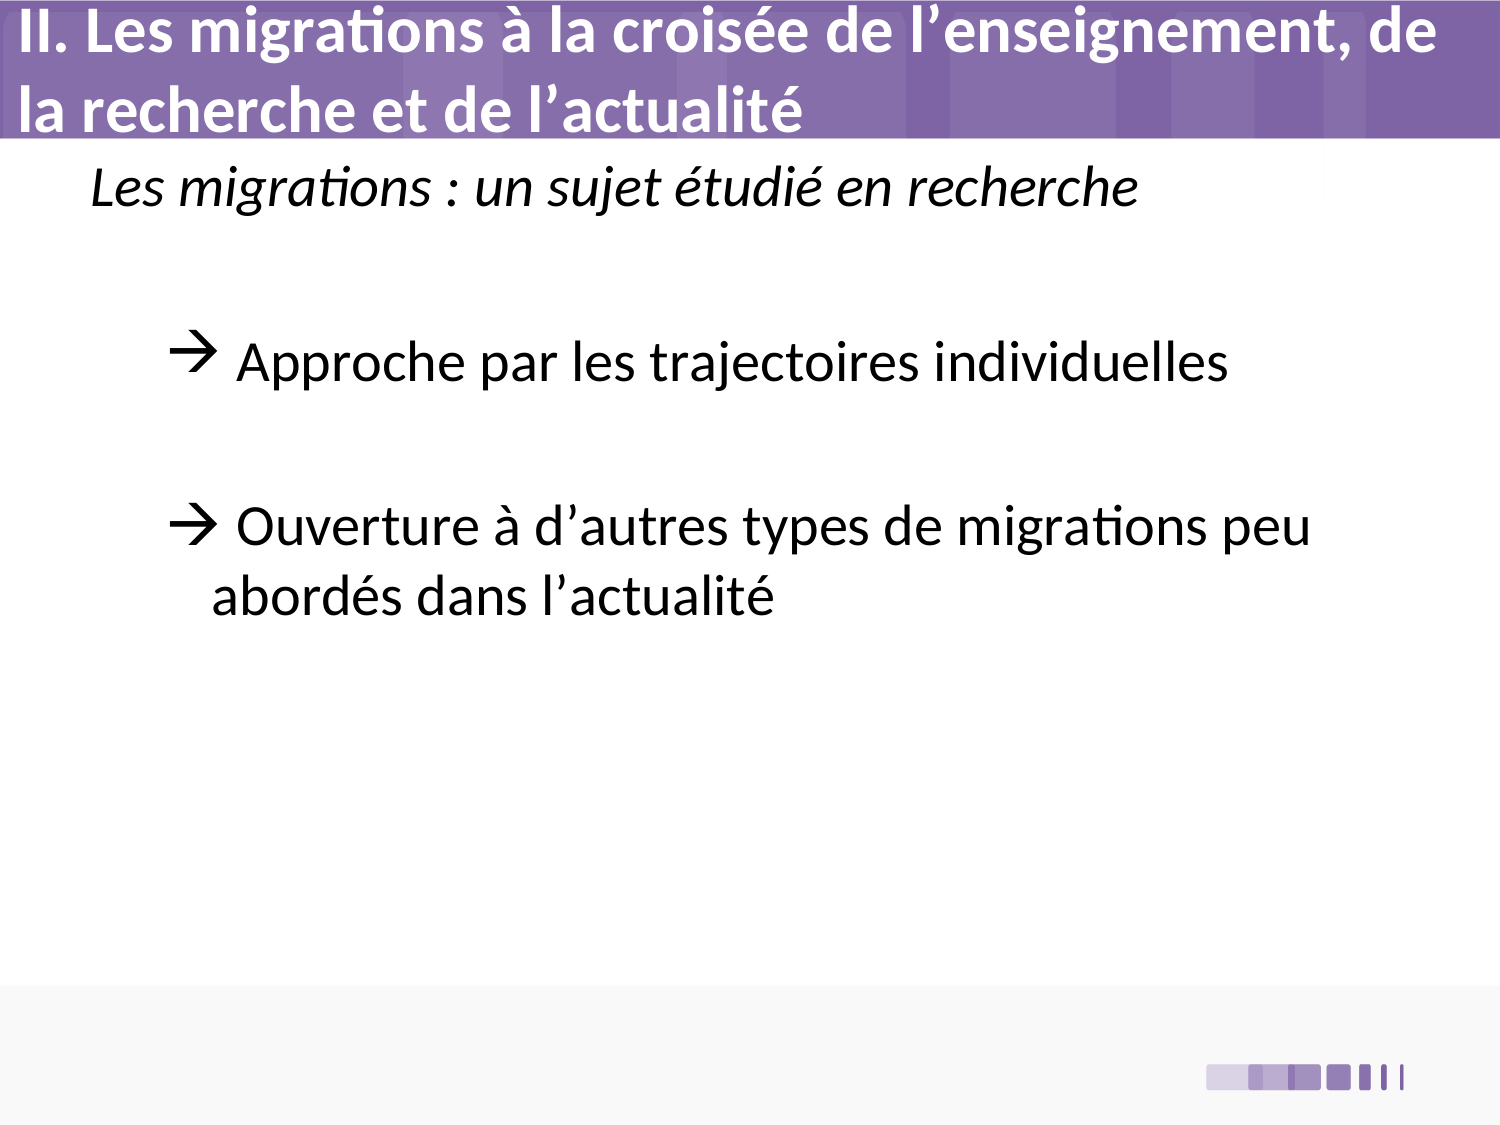

II. Les migrations à la croisée de l’enseignement, de la recherche et de l’actualité
Les migrations : un sujet étudié en recherche
 Approche par les trajectoires individuelles
 Ouverture à d’autres types de migrations peu abordés dans l’actualité